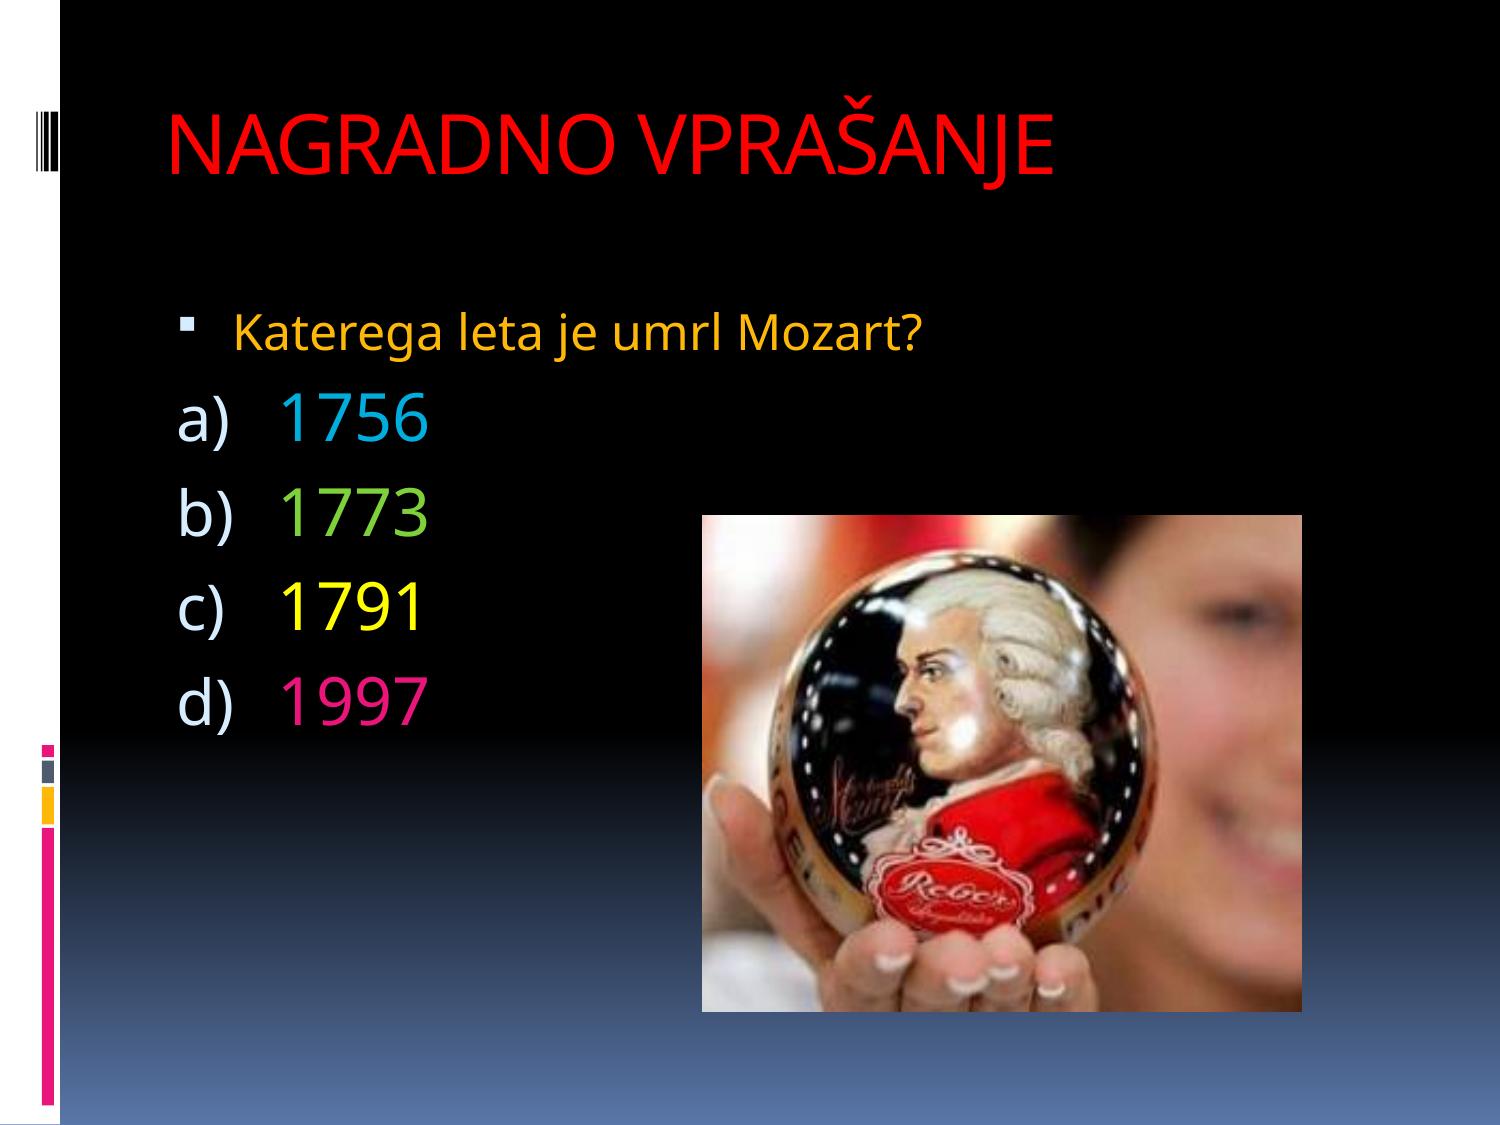

# NAGRADNO VPRAŠANJE
Katerega leta je umrl Mozart?
 1756
 1773
 1791
 1997